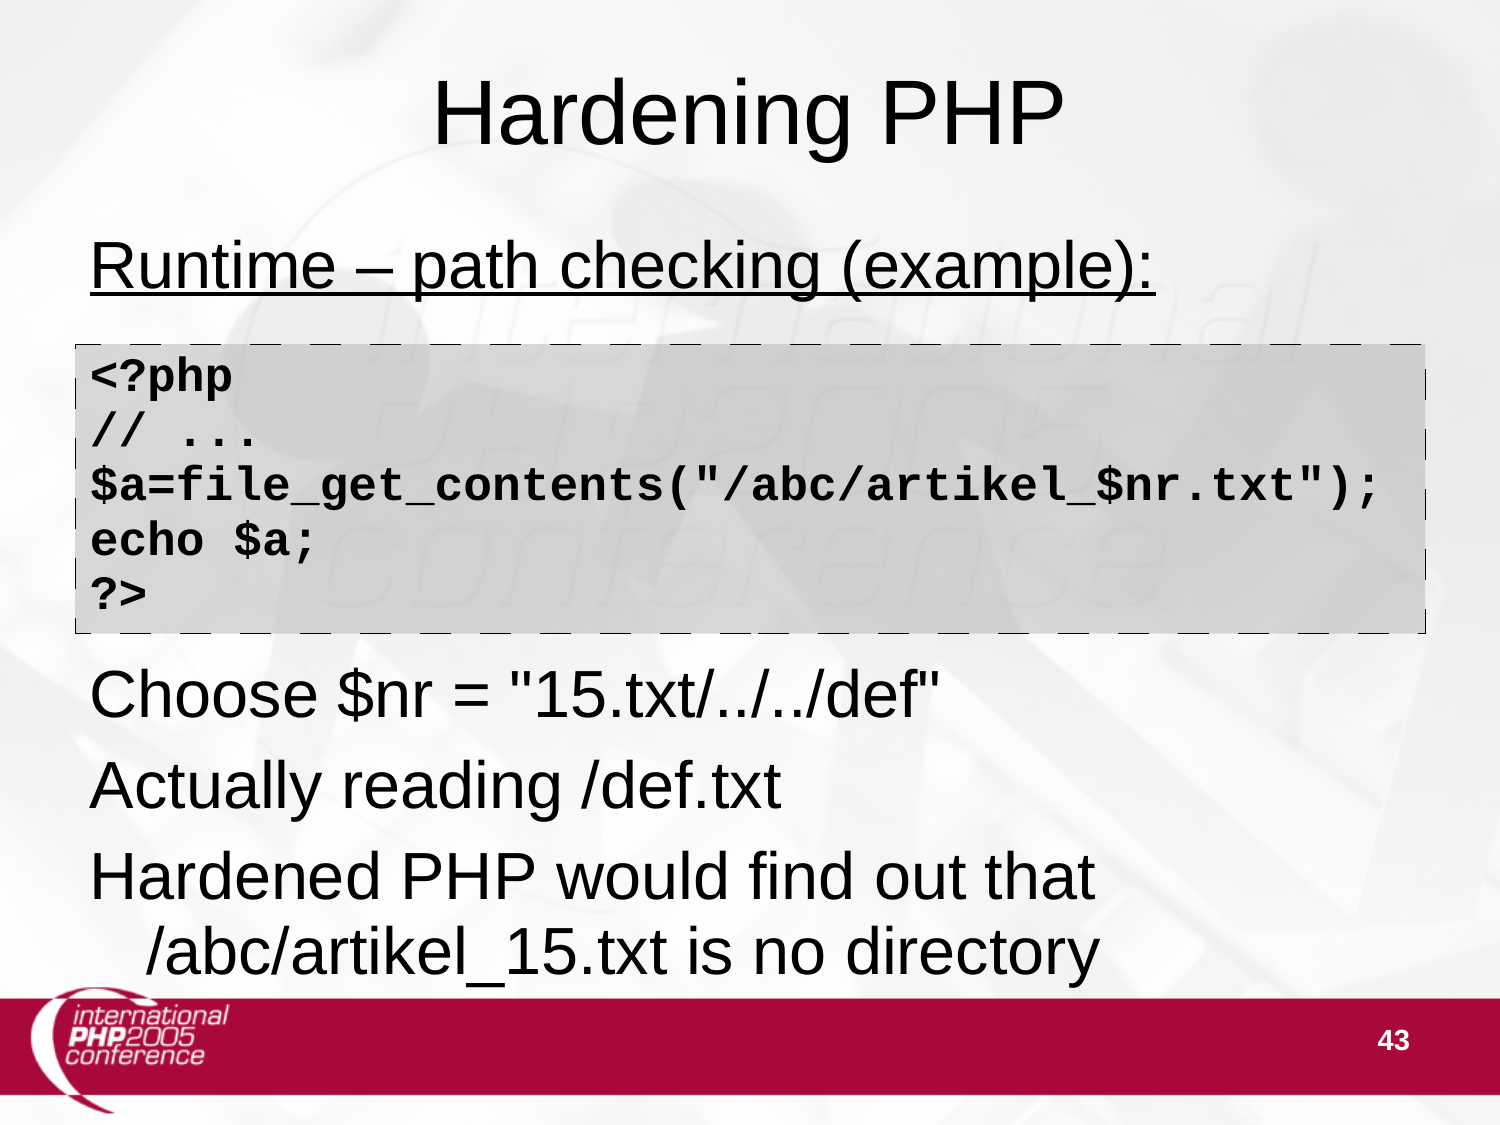

# Hardening PHP
Runtime – path checking (example):
Choose $nr = "15.txt/../../def"
Actually reading /def.txt
Hardened PHP would find out that /abc/artikel_15.txt is no directory
<?php
// ... $a=file_get_contents("/abc/artikel_$nr.txt");
echo $a;
?>
43